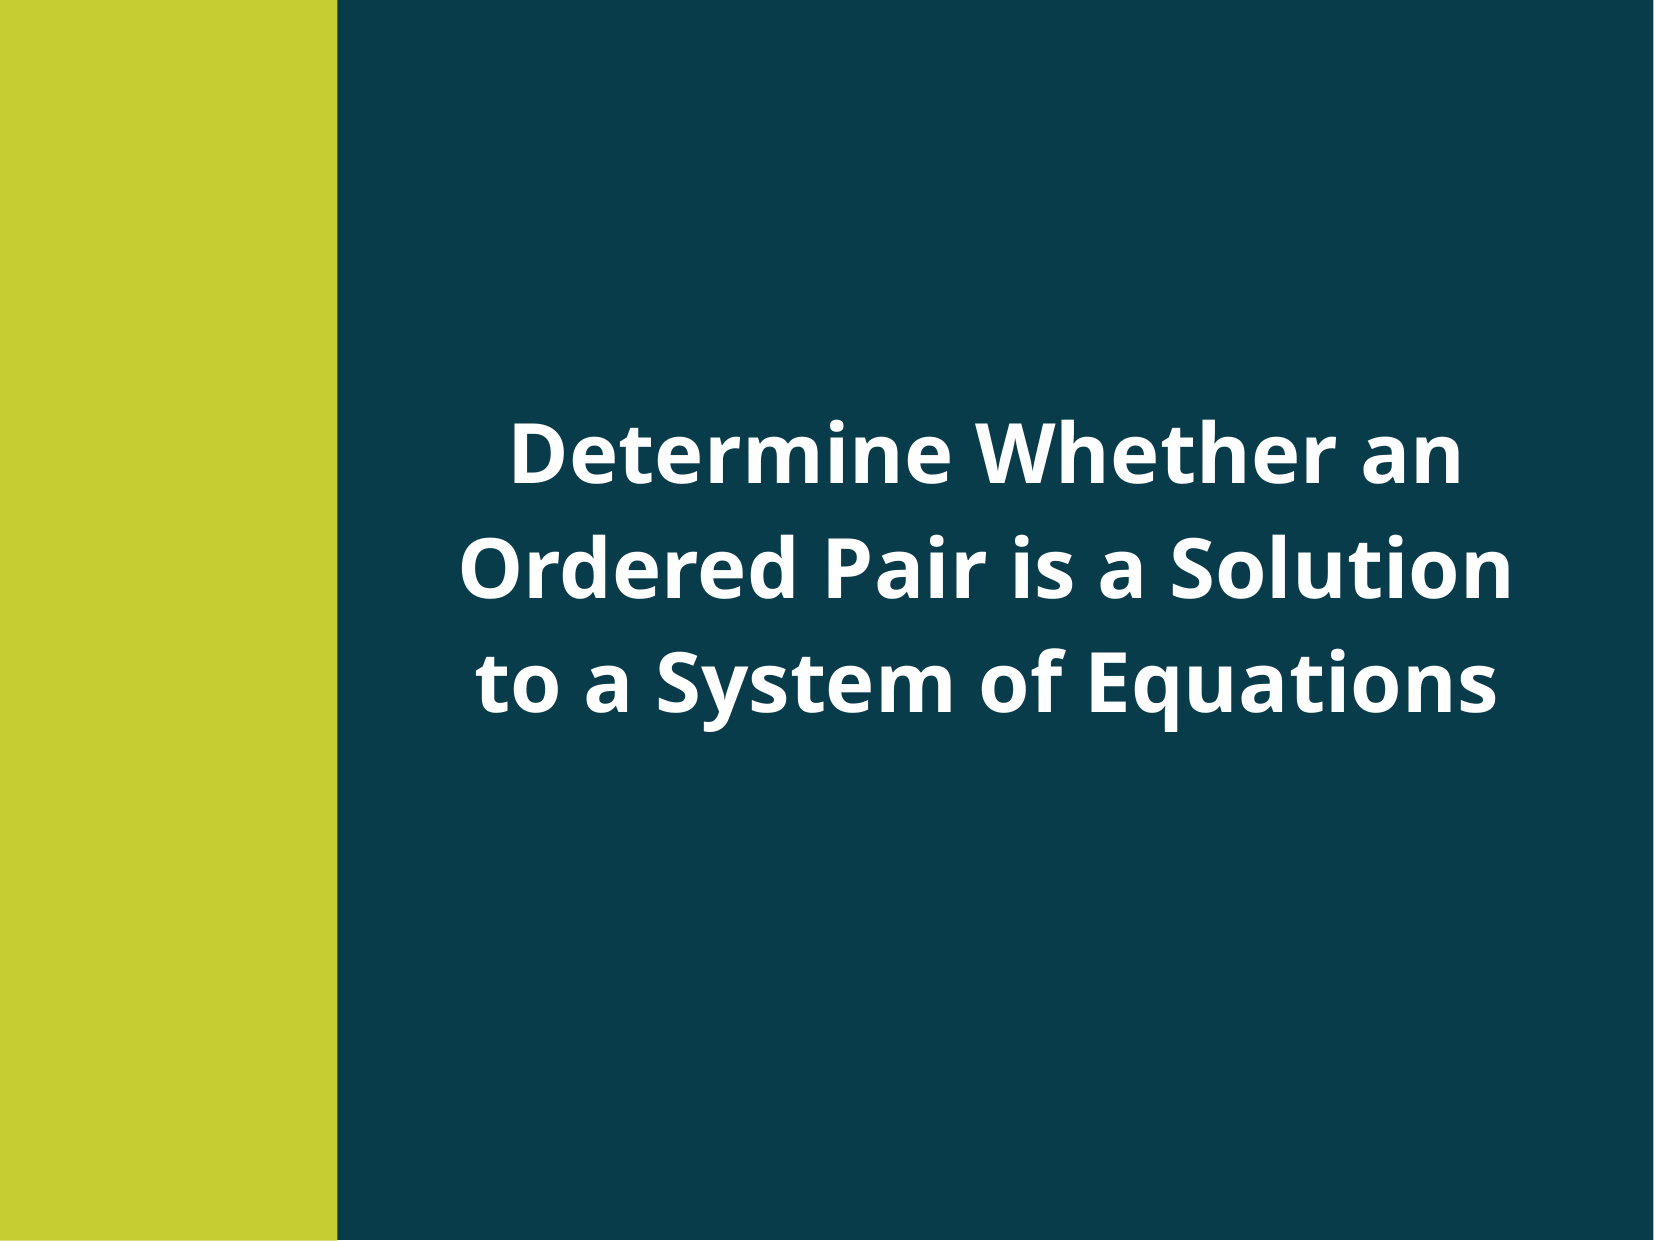

# Determine Whether an Ordered Pair is a Solution to a System of Equations